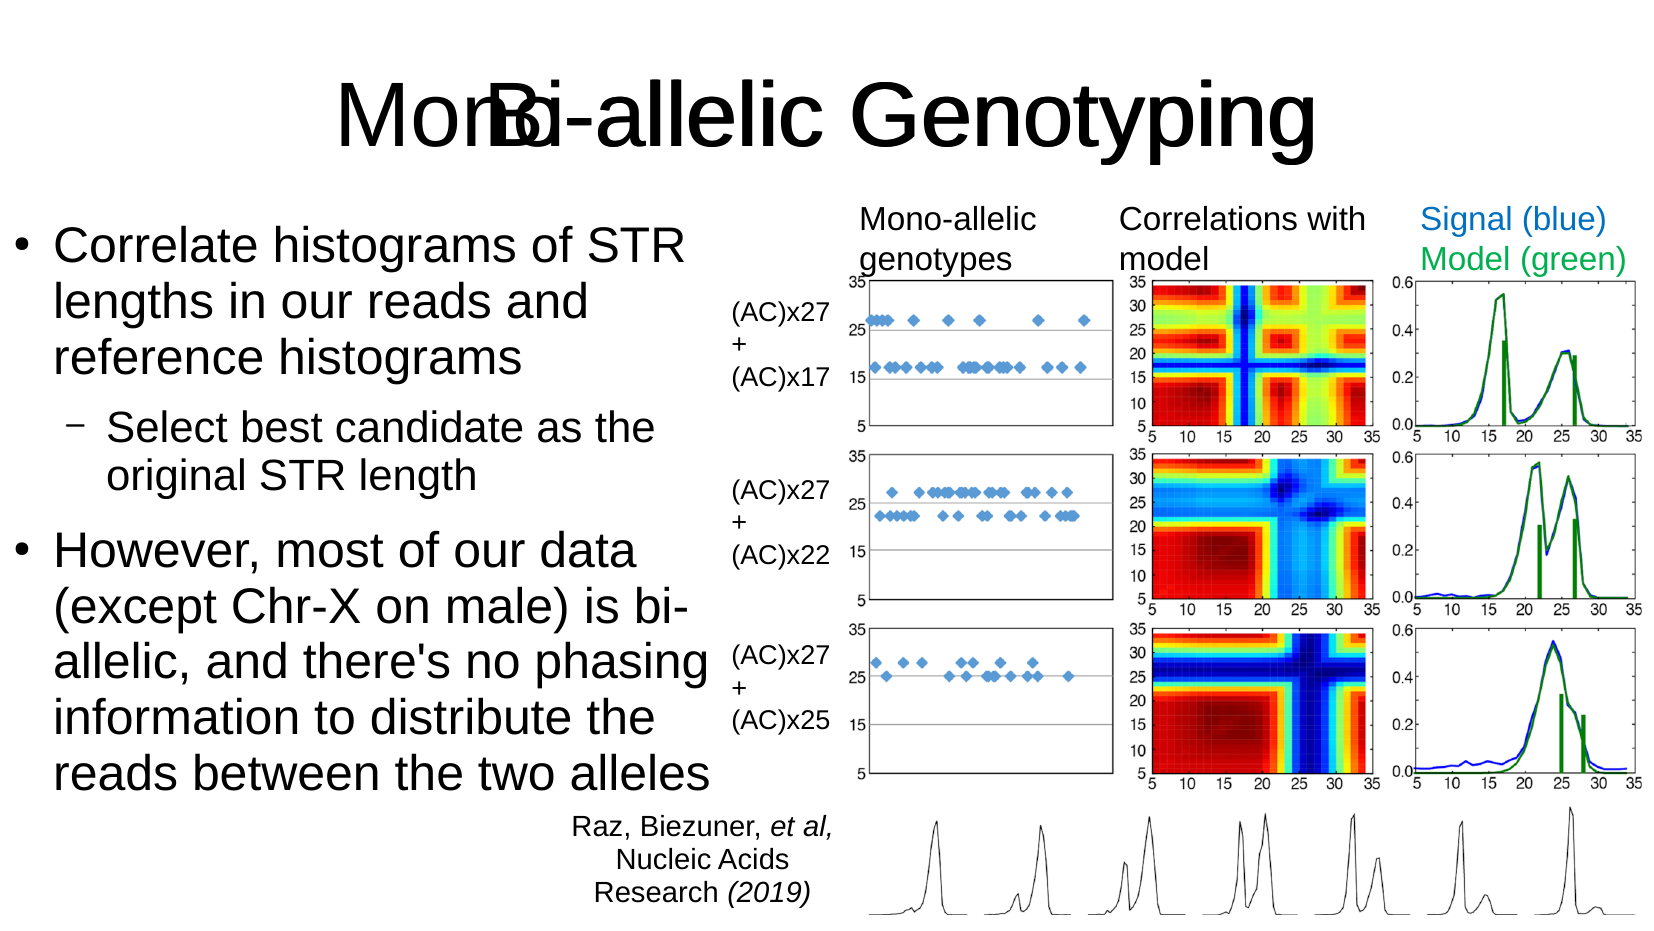

# Mono-allelic Genotyping
 Bi-allelic Genotyping
Mono-allelic
genotypes
Correlations with model
Signal (blue)
Model (green)
Correlate histograms of STR lengths in our reads and reference histograms
Select best candidate as the original STR length
However, most of our data (except Chr-X on male) is bi-allelic, and there's no phasing information to distribute the reads between the two alleles
(AC)x27
+
(AC)x17
(AC)x27
+
(AC)x22
(AC)x27
+
(AC)x25
Raz, Biezuner, et al, Nucleic Acids Research (2019)